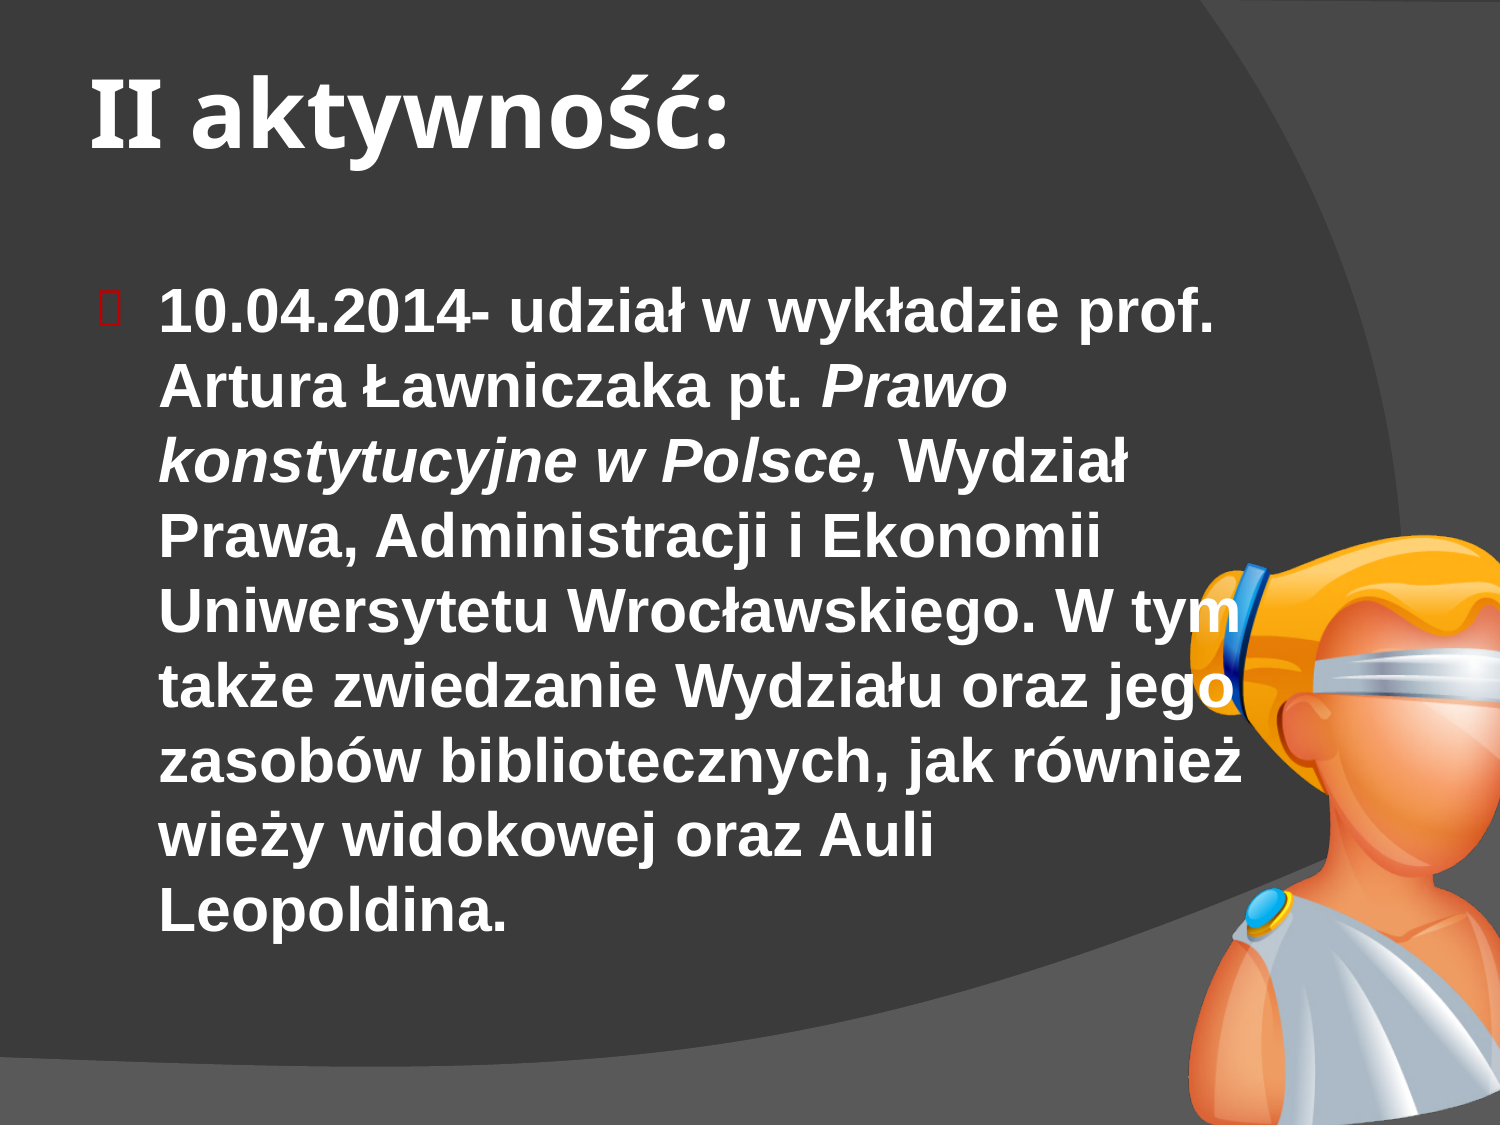

# II aktywność:
10.04.2014- udział w wykładzie prof. Artura Ławniczaka pt. Prawo konstytucyjne w Polsce, Wydział Prawa, Administracji i Ekonomii Uniwersytetu Wrocławskiego. W tym także zwiedzanie Wydziału oraz jego zasobów bibliotecznych, jak również wieży widokowej oraz Auli Leopoldina.